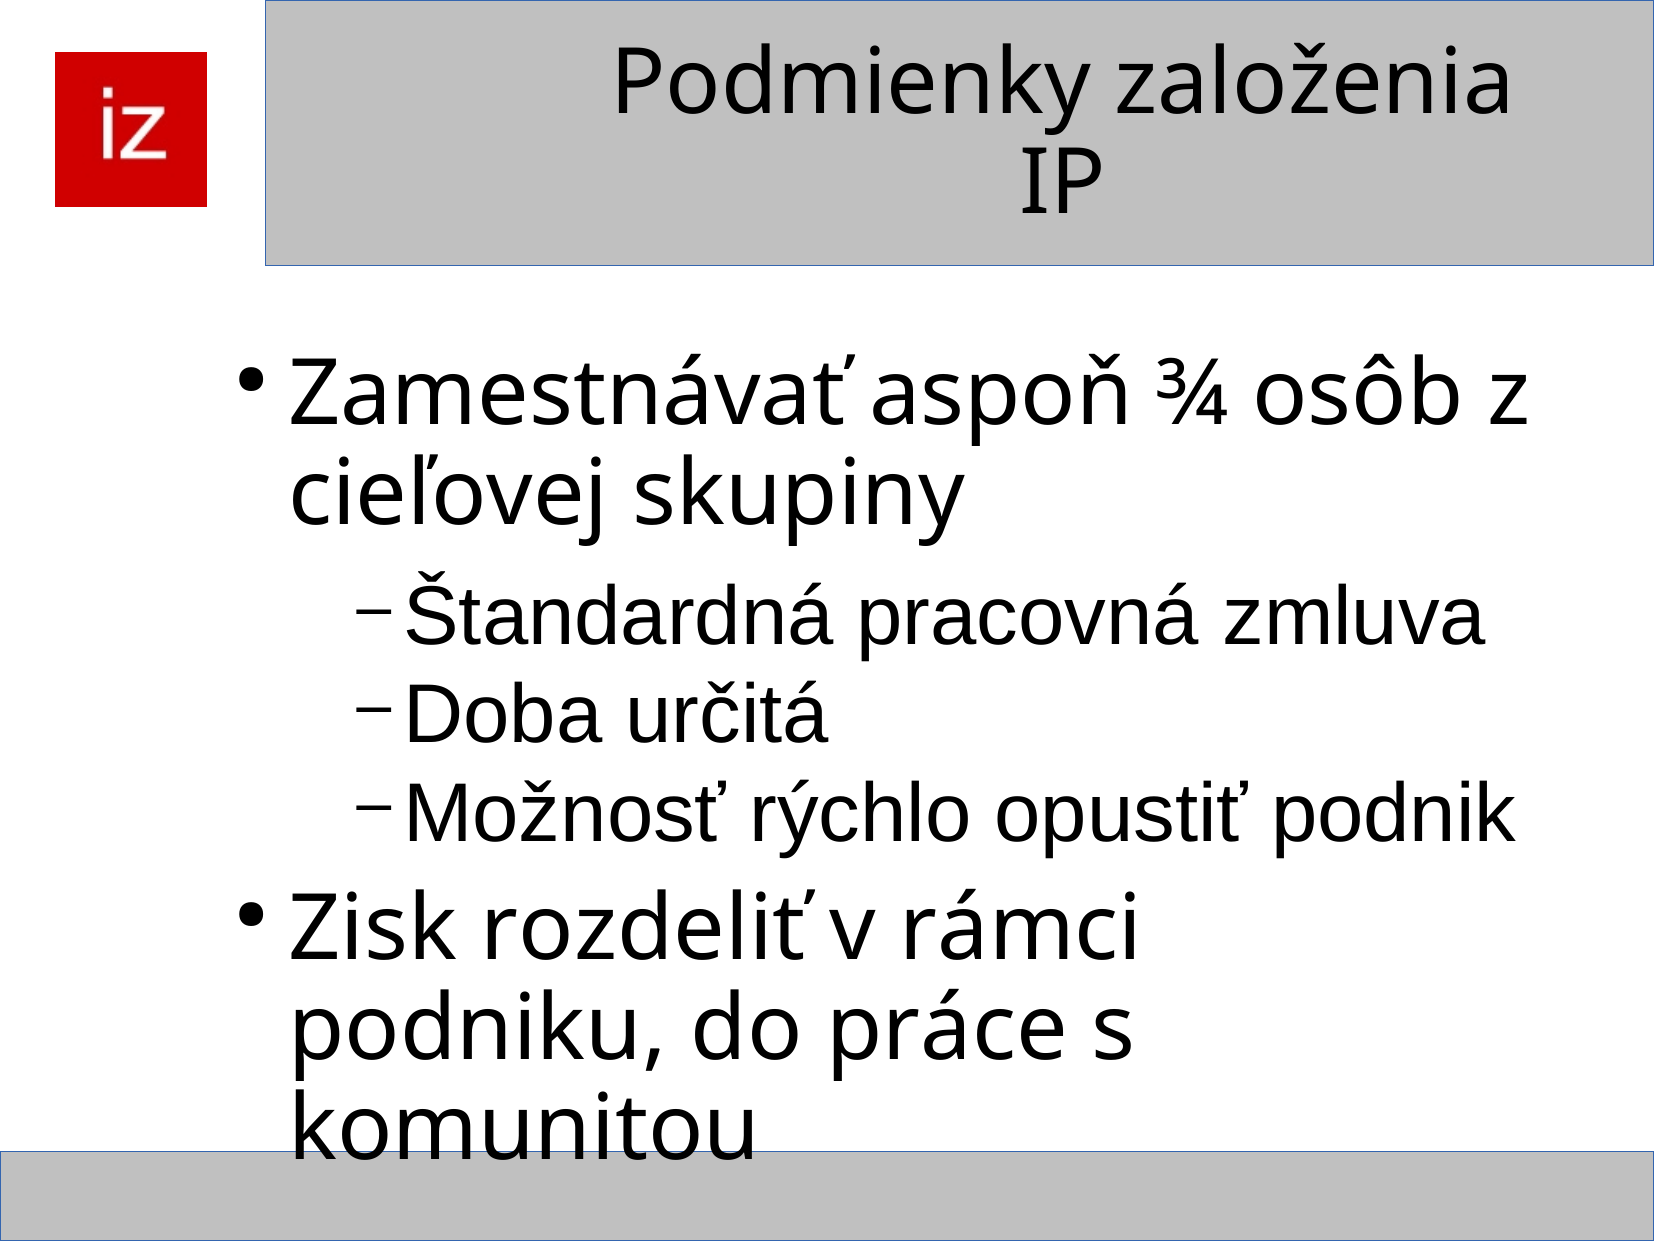

# Podmienky založenia IP
Zamestnávať aspoň ¾ osôb z cieľovej skupiny
Štandardná pracovná zmluva
Doba určitá
Možnosť rýchlo opustiť podnik
Zisk rozdeliť v rámci podniku, do práce s komunitou